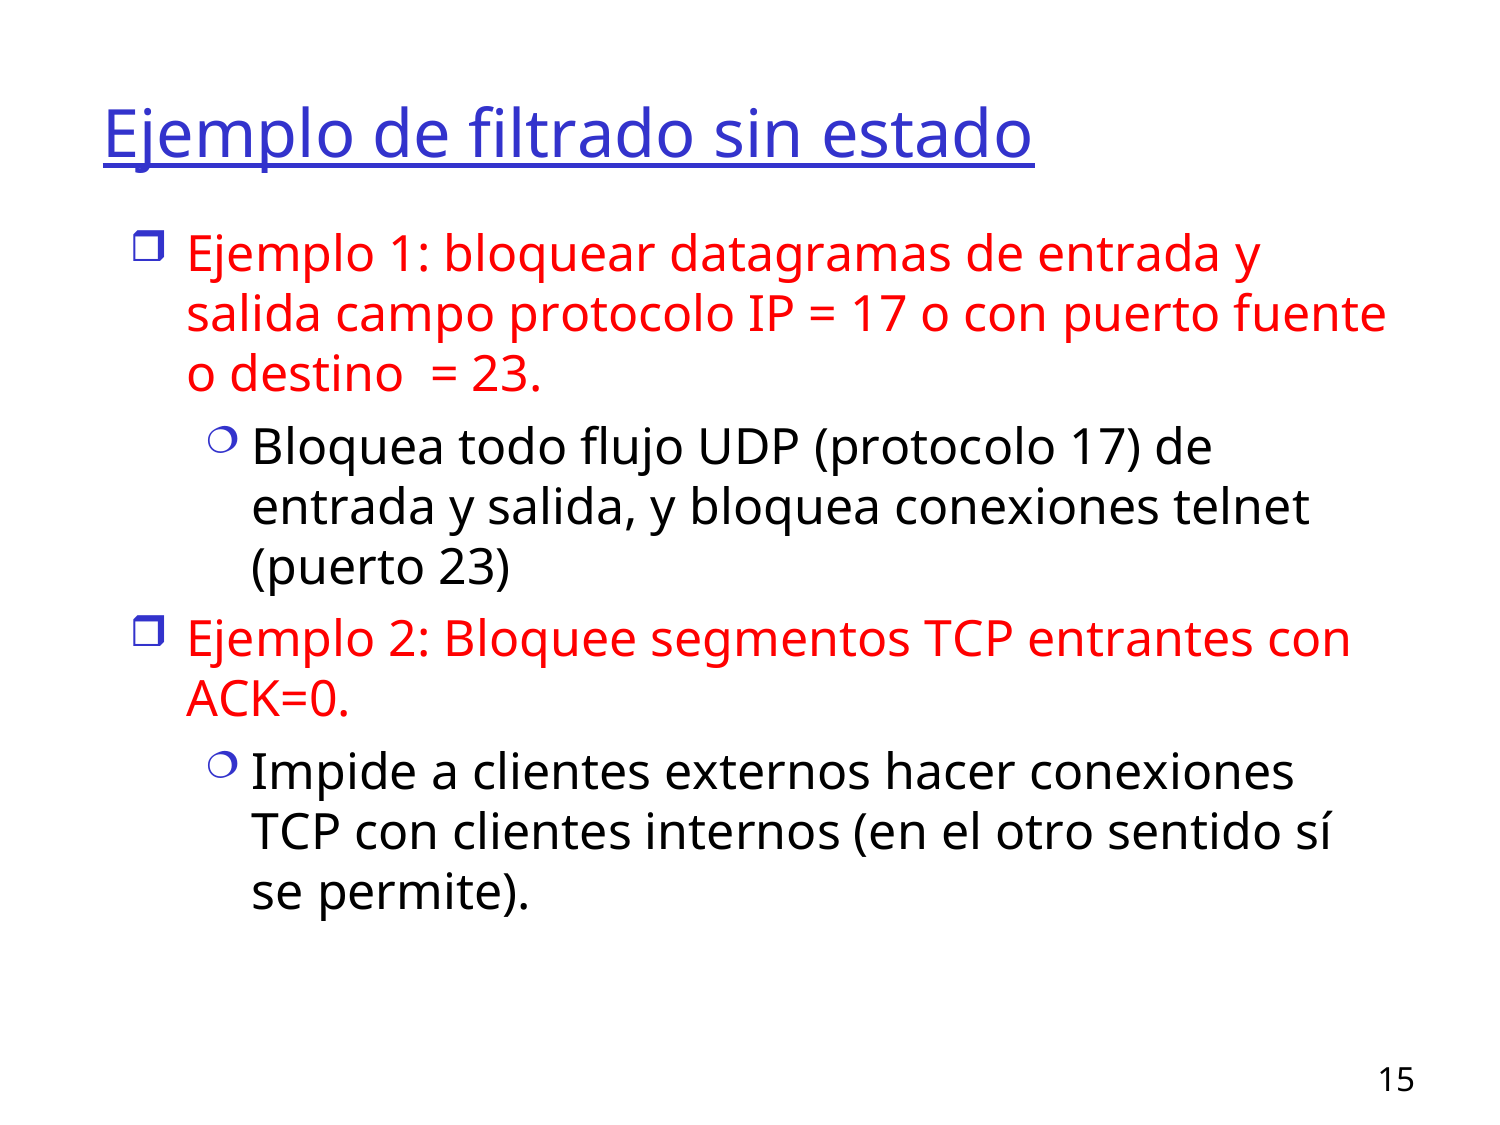

# Ejemplo de filtrado sin estado
Ejemplo 1: bloquear datagramas de entrada y salida campo protocolo IP = 17 o con puerto fuente o destino = 23.
Bloquea todo flujo UDP (protocolo 17) de entrada y salida, y bloquea conexiones telnet (puerto 23)
Ejemplo 2: Bloquee segmentos TCP entrantes con ACK=0.
Impide a clientes externos hacer conexiones TCP con clientes internos (en el otro sentido sí se permite).
15